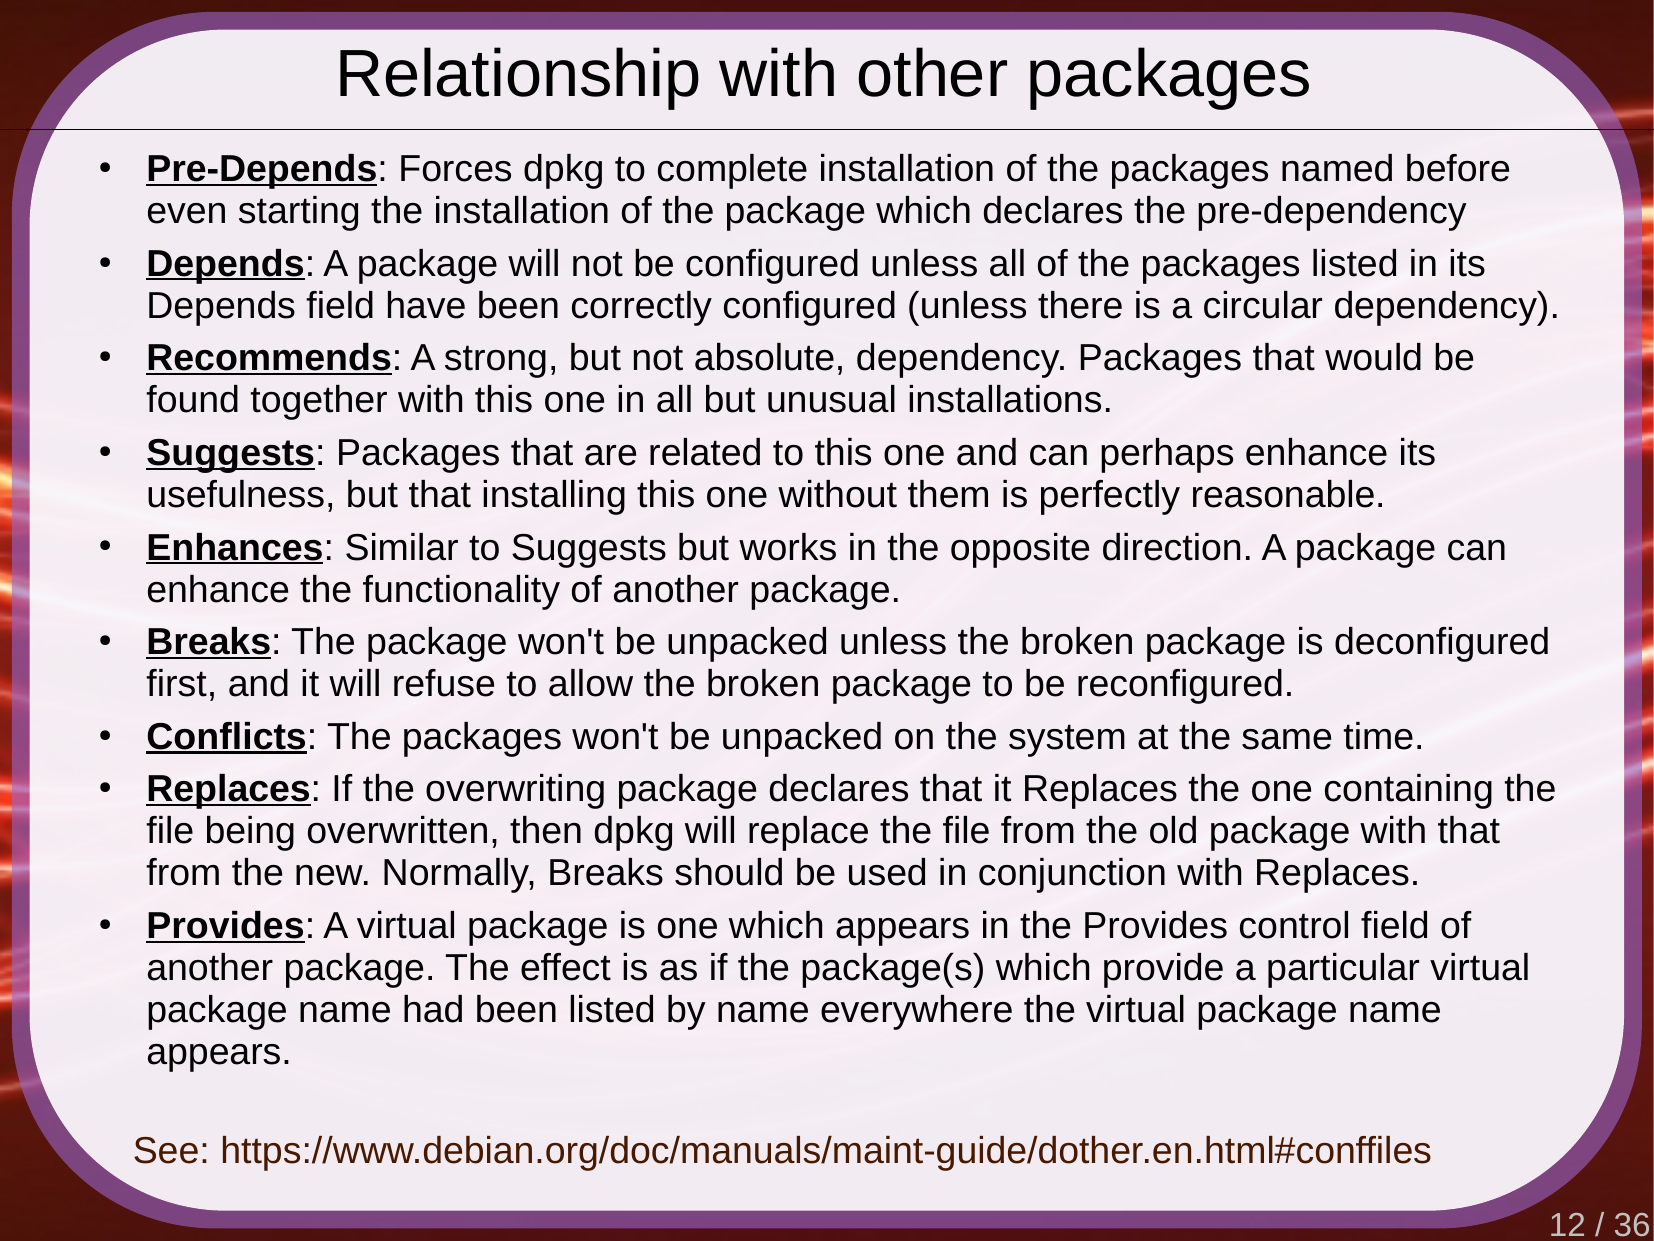

# Relationship with other packages
Pre-Depends: Forces dpkg to complete installation of the packages named before even starting the installation of the package which declares the pre-dependency
Depends: A package will not be configured unless all of the packages listed in its Depends field have been correctly configured (unless there is a circular dependency).
Recommends: A strong, but not absolute, dependency. Packages that would be found together with this one in all but unusual installations.
Suggests: Packages that are related to this one and can perhaps enhance its usefulness, but that installing this one without them is perfectly reasonable.
Enhances: Similar to Suggests but works in the opposite direction. A package can enhance the functionality of another package.
Breaks: The package won't be unpacked unless the broken package is deconfigured first, and it will refuse to allow the broken package to be reconfigured.
Conflicts: The packages won't be unpacked on the system at the same time.
Replaces: If the overwriting package declares that it Replaces the one containing the file being overwritten, then dpkg will replace the file from the old package with that from the new. Normally, Breaks should be used in conjunction with Replaces.
Provides: A virtual package is one which appears in the Provides control field of another package. The effect is as if the package(s) which provide a particular virtual package name had been listed by name everywhere the virtual package name appears.
See: https://www.debian.org/doc/manuals/maint-guide/dother.en.html#conffiles